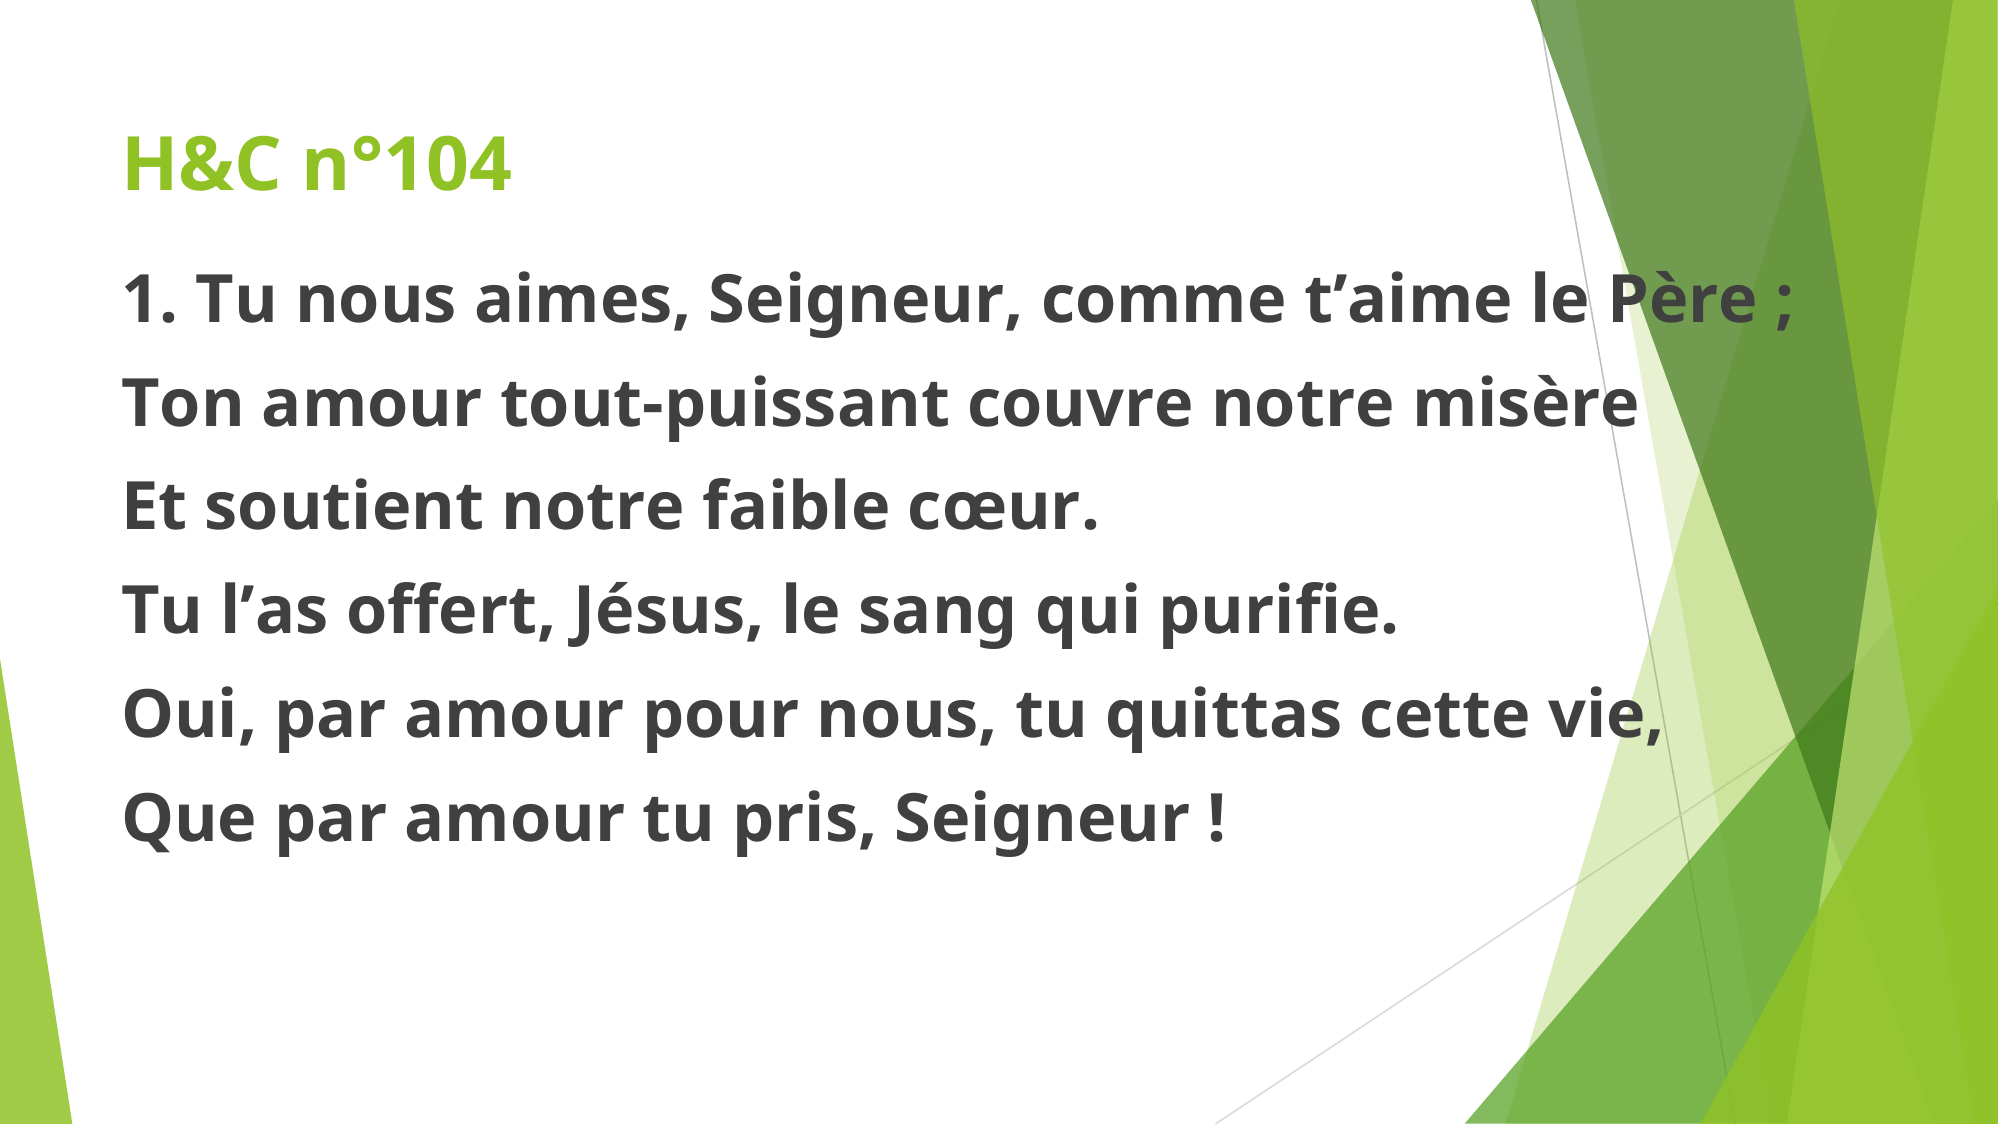

H&C n°104
1. Tu nous aimes, Seigneur, comme t’aime le Père ;
Ton amour tout-puissant couvre notre misère
Et soutient notre faible cœur.
Tu l’as offert, Jésus, le sang qui purifie.
Oui, par amour pour nous, tu quittas cette vie,
Que par amour tu pris, Seigneur !